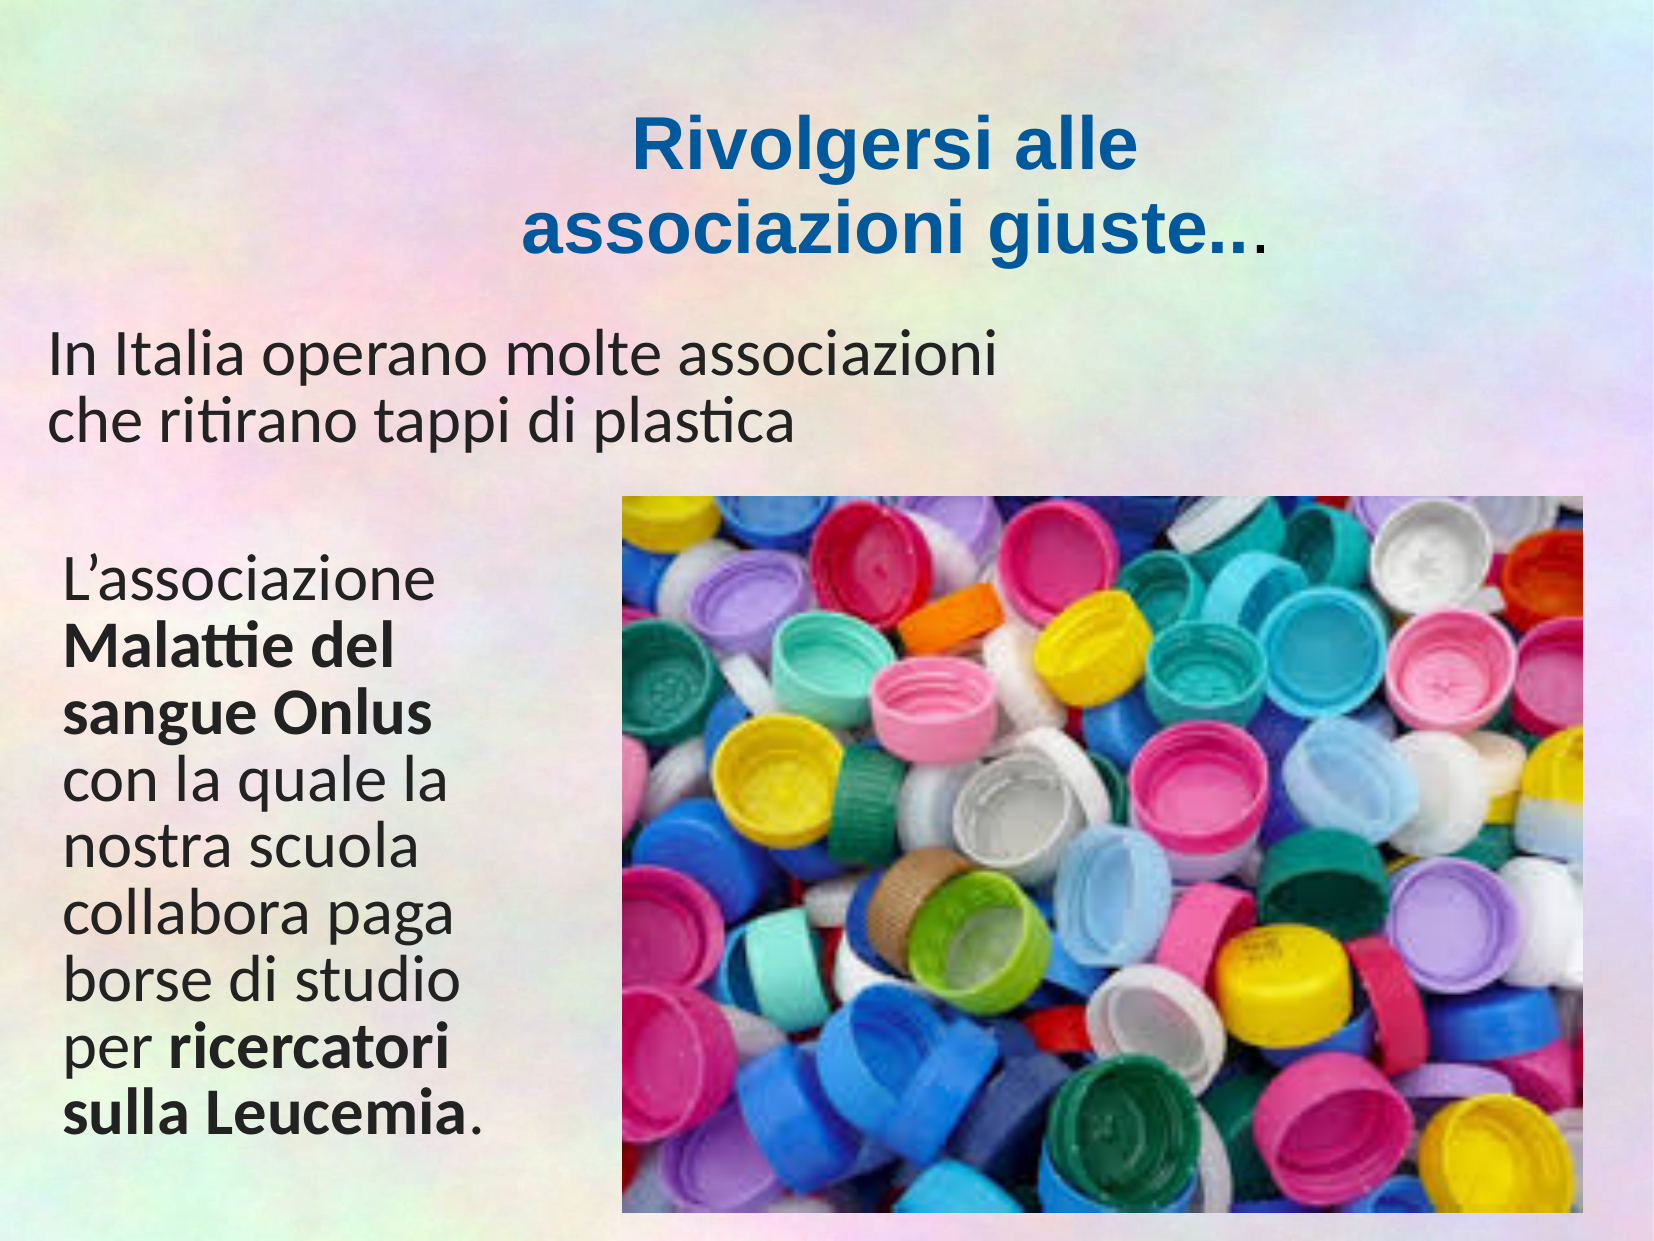

# Rivolgersi alle associazioni giuste...
In Italia operano molte associazioni
che ritirano tappi di plastica
L’associazione
Malattie del sangue Onlus
con la quale la nostra scuola collabora paga borse di studio per ricercatori sulla Leucemia.